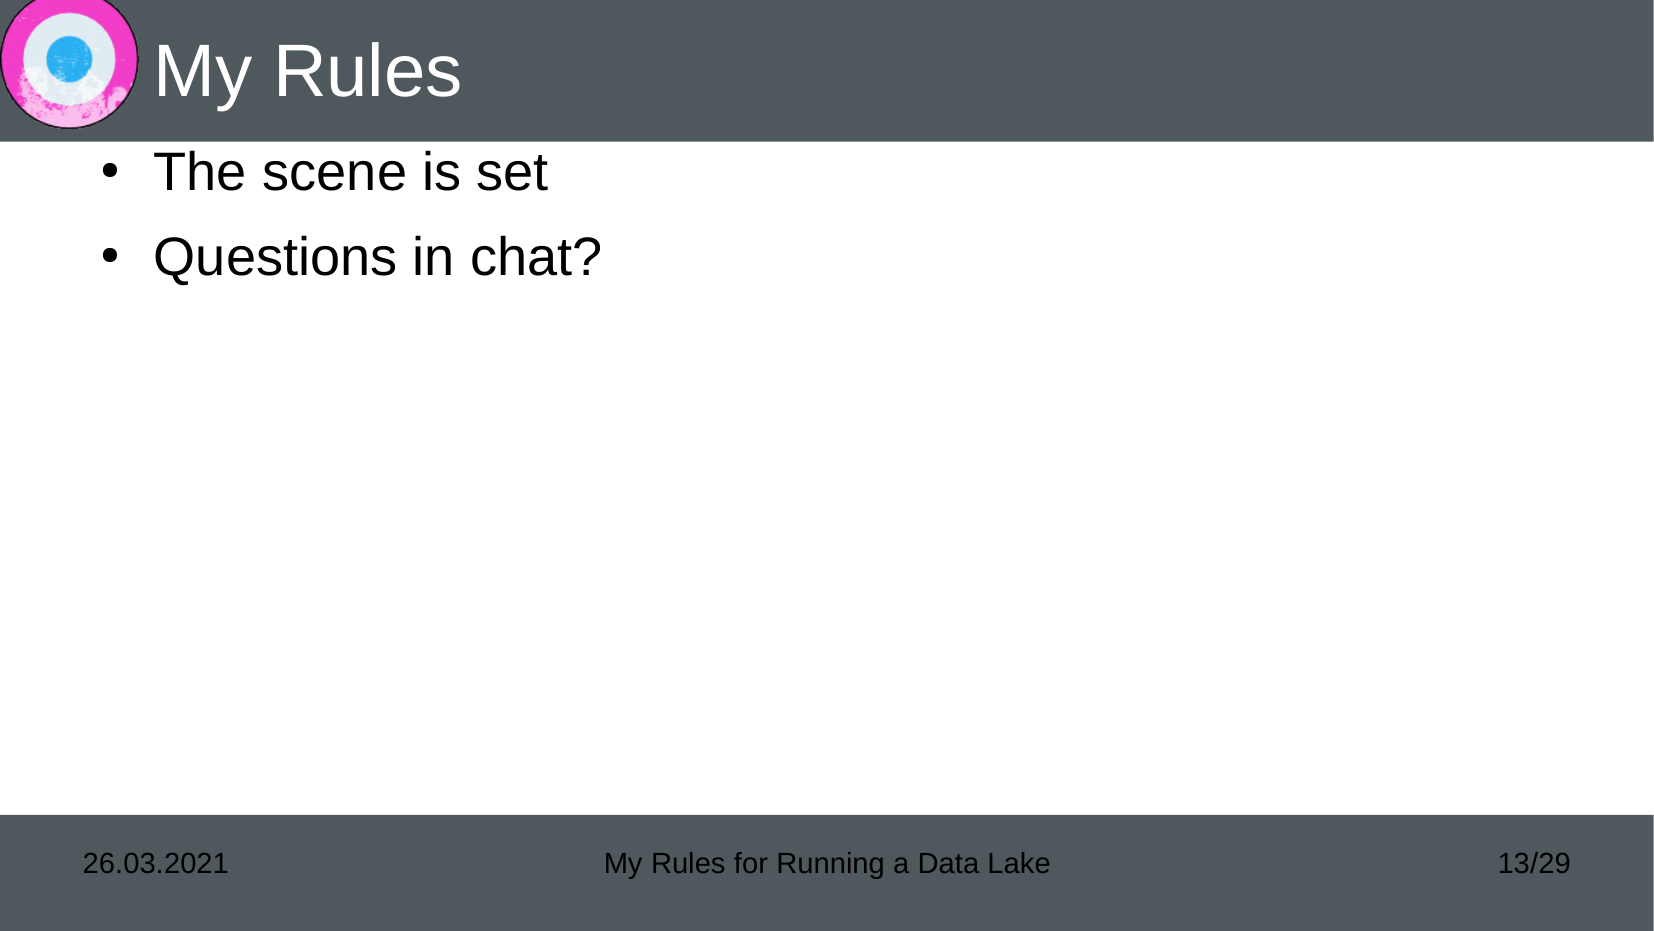

# My Rules
The scene is set
Questions in chat?
08. März 2019
13